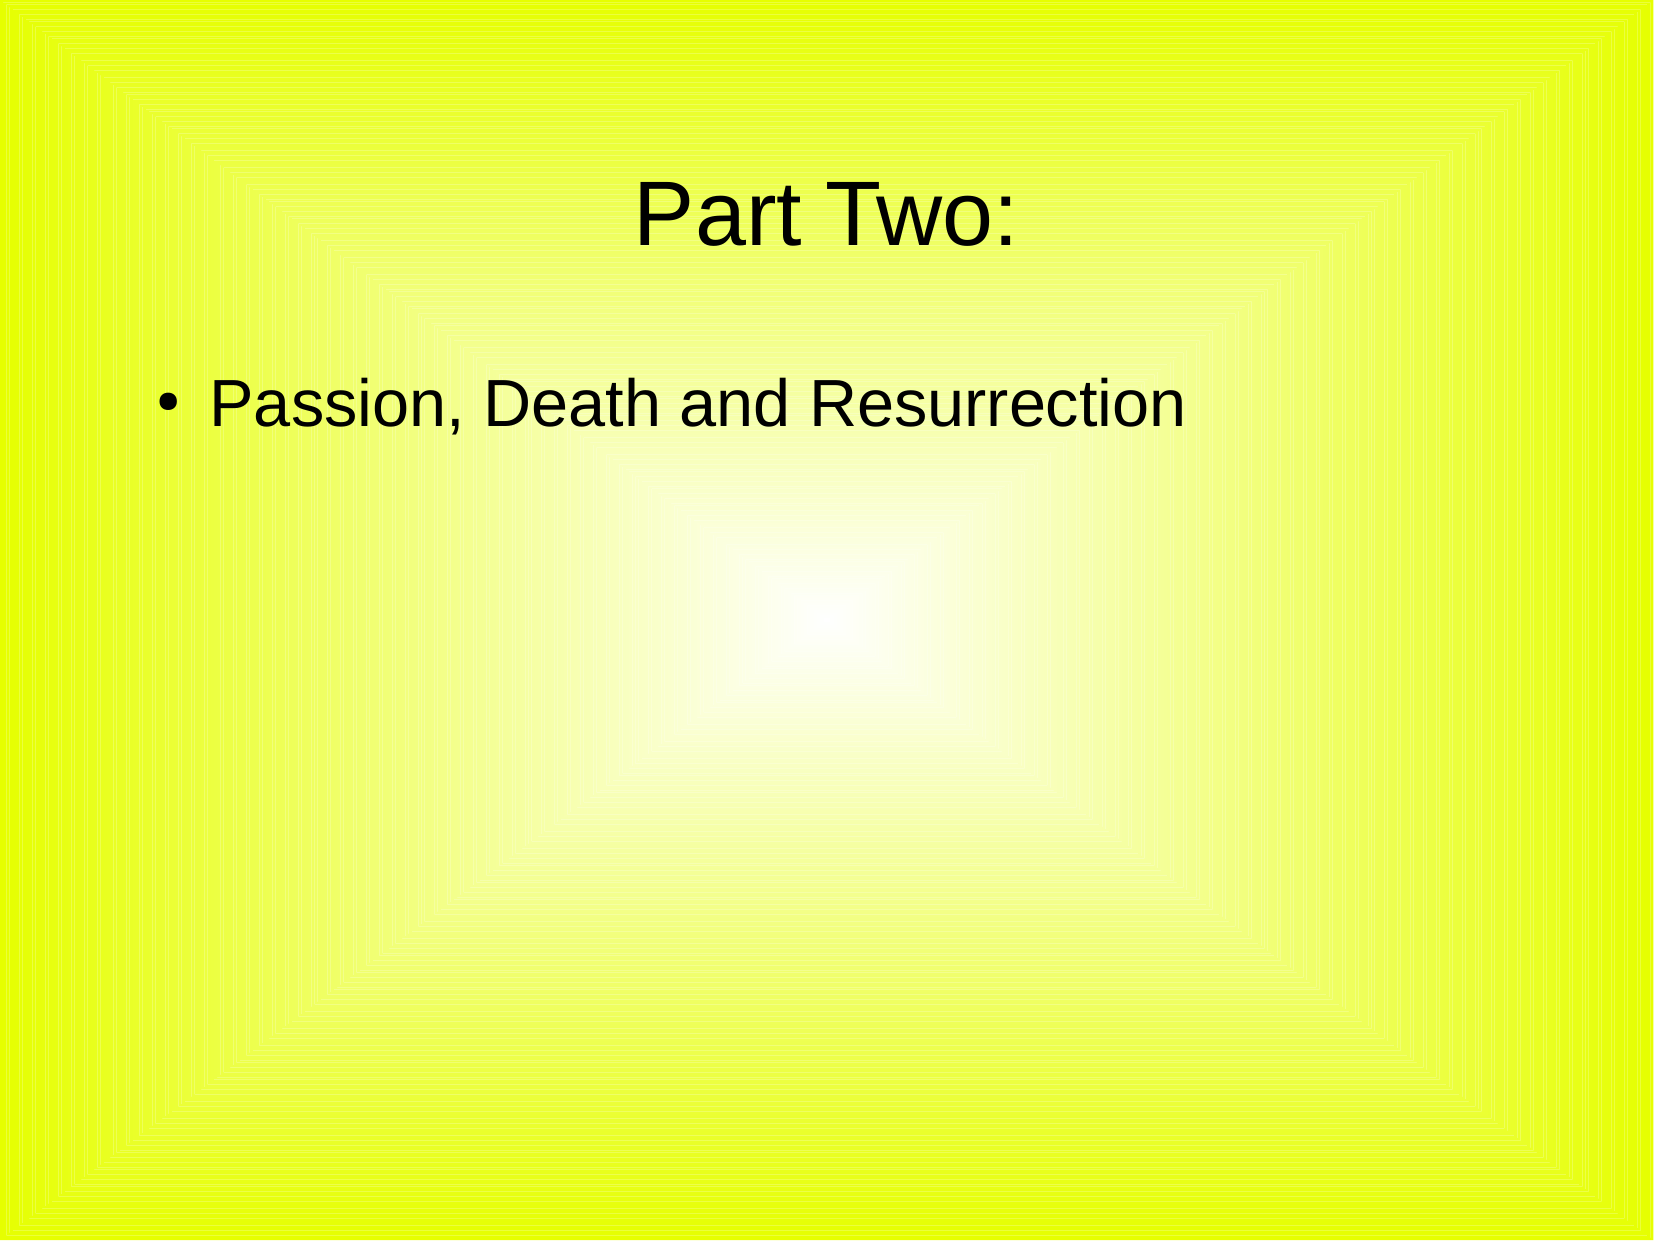

# Part Two:
Passion, Death and Resurrection